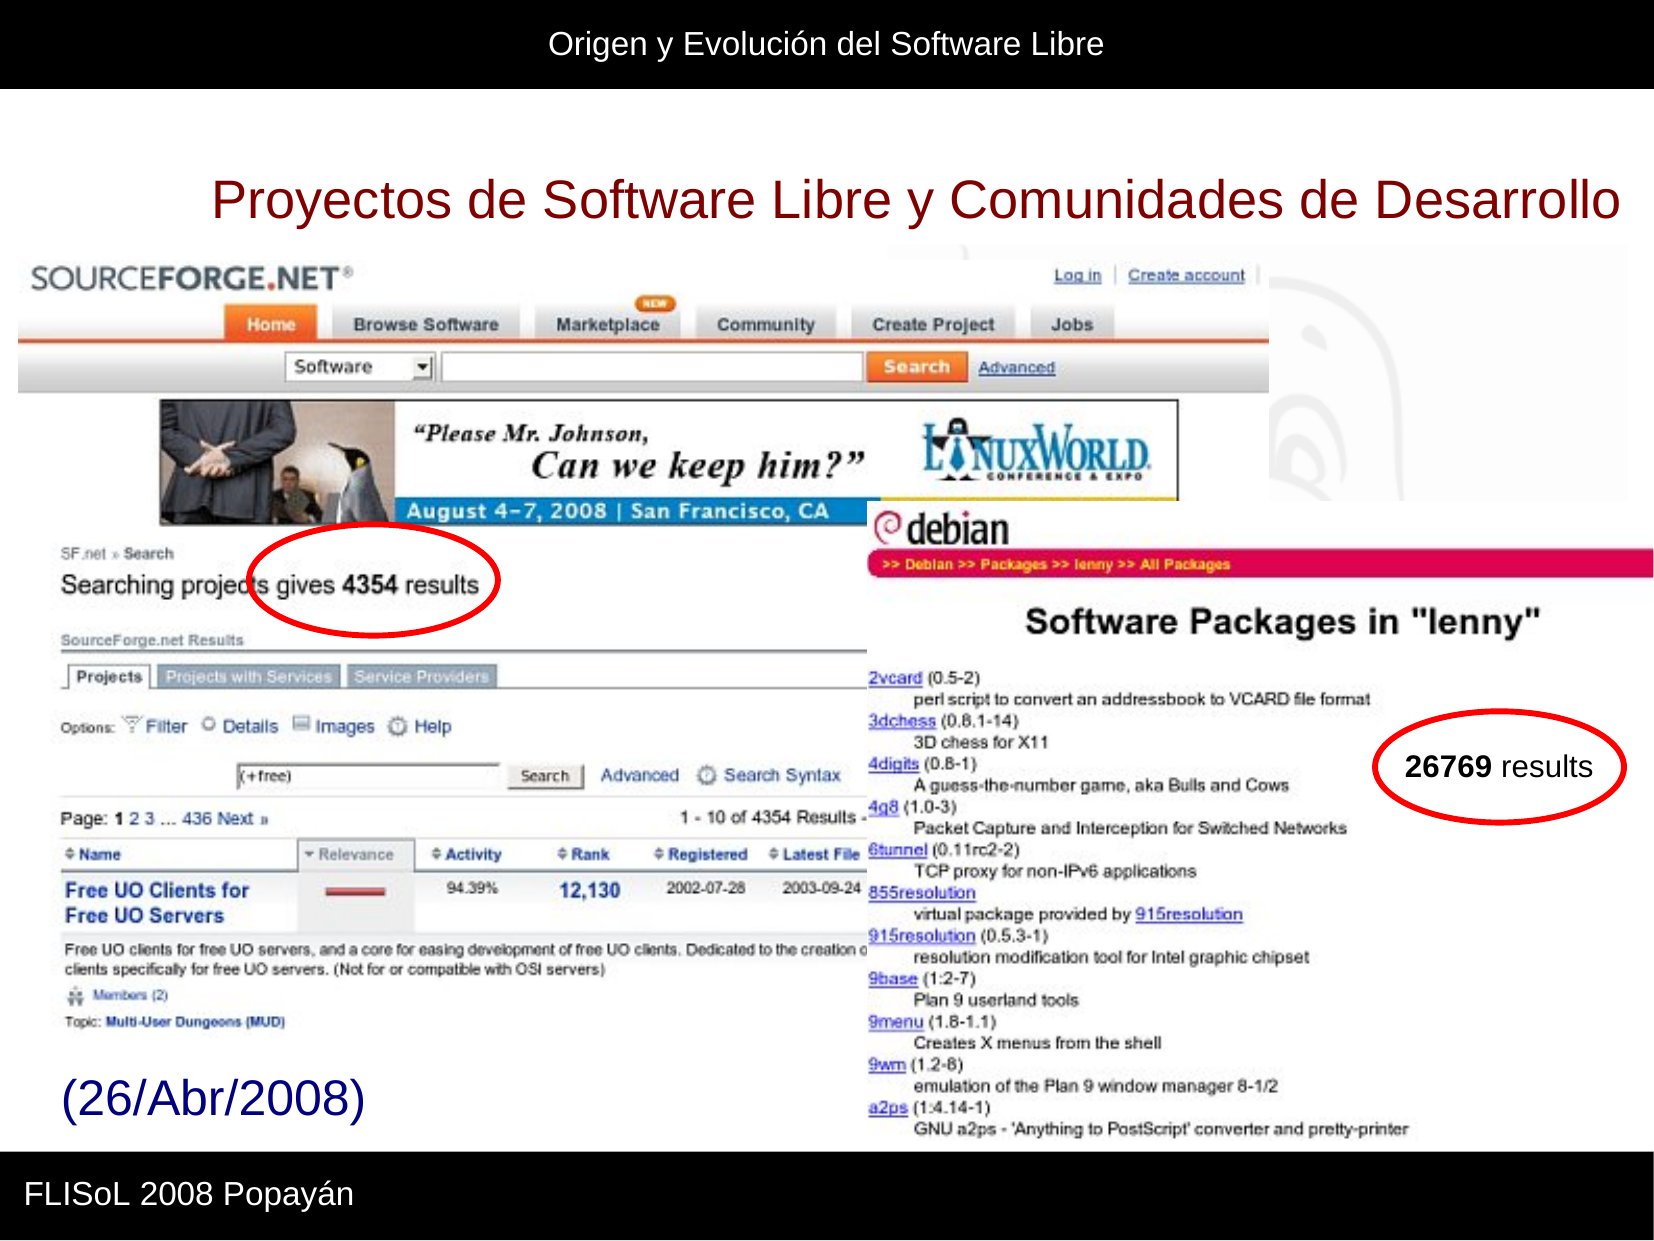

# Proyectos de Software Libre y Comunidades de Desarrollo
26769 results
(26/Abr/2008)